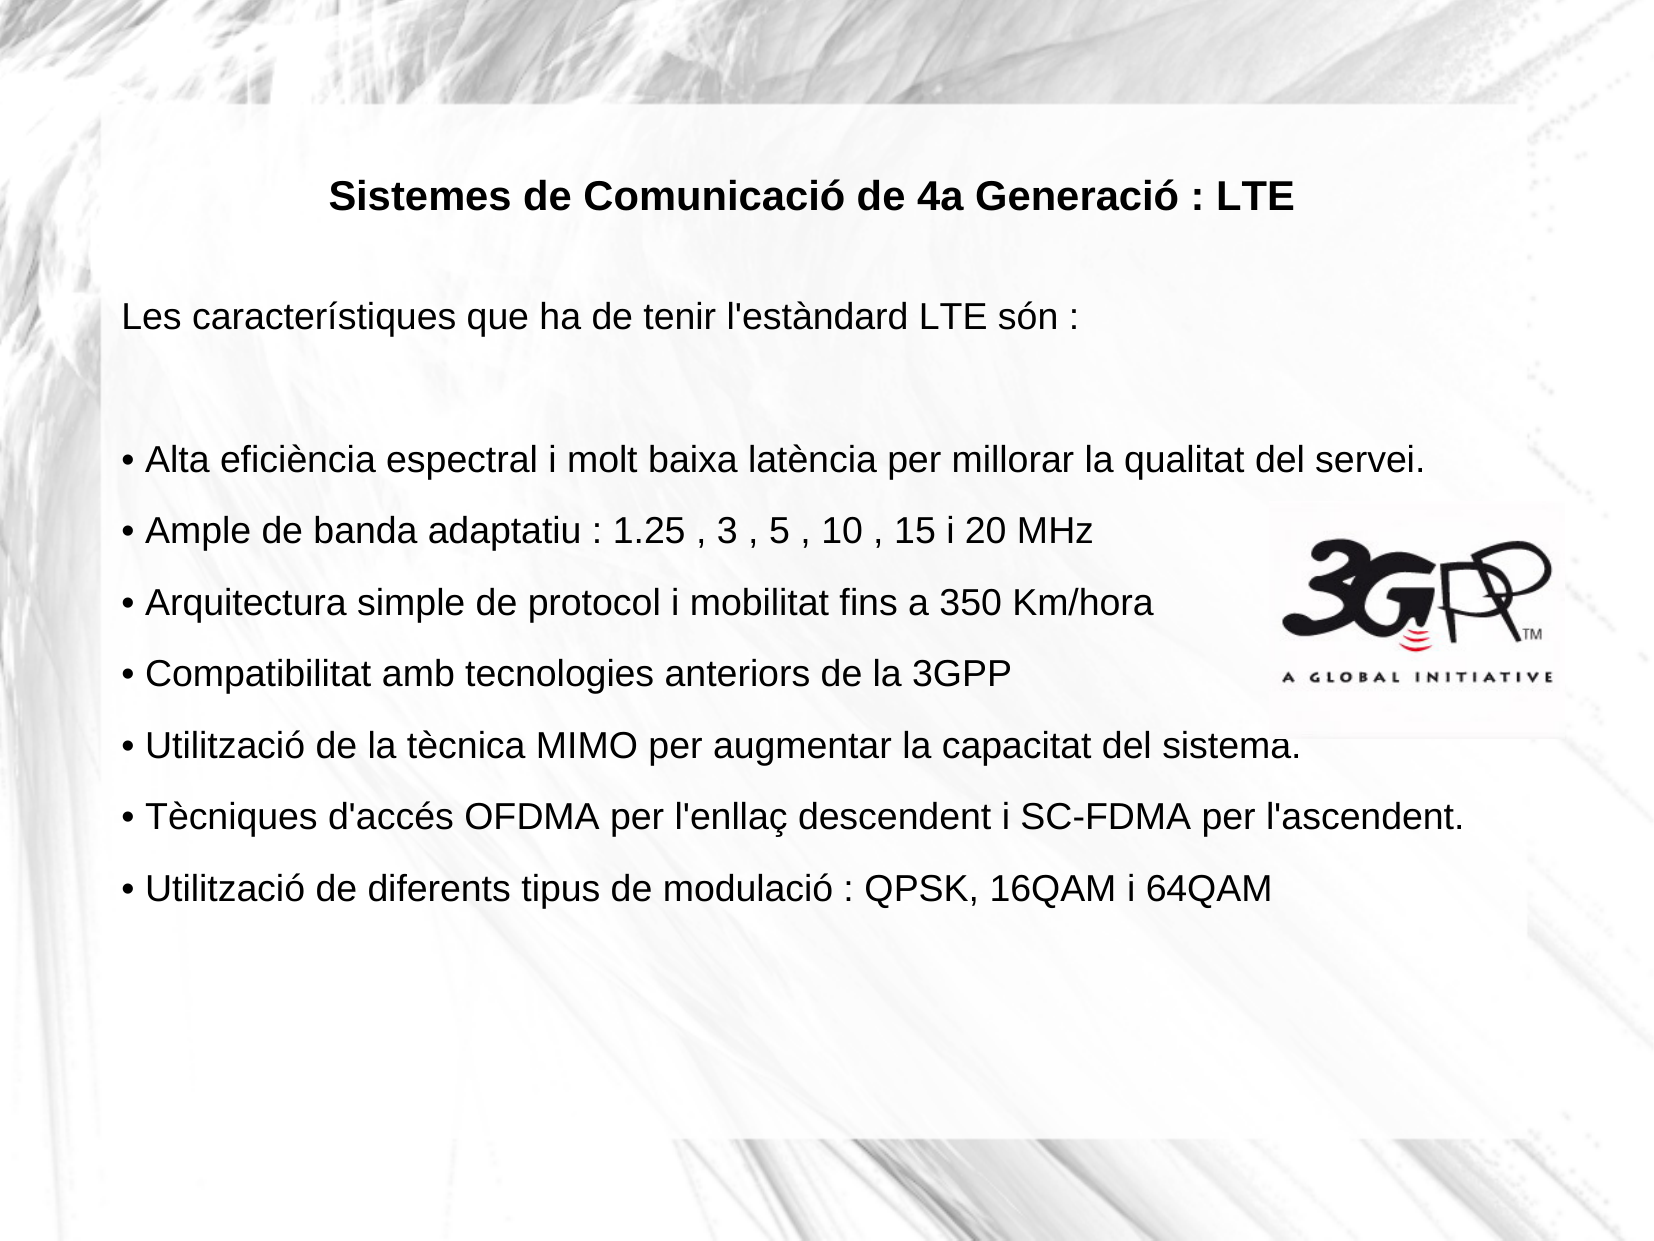

# Sistemes de Comunicació de 4a Generació : LTE
Les característiques que ha de tenir l'estàndard LTE són :
• Alta eficiència espectral i molt baixa latència per millorar la qualitat del servei.
• Ample de banda adaptatiu : 1.25 , 3 , 5 , 10 , 15 i 20 MHz
• Arquitectura simple de protocol i mobilitat fins a 350 Km/hora
• Compatibilitat amb tecnologies anteriors de la 3GPP
• Utilització de la tècnica MIMO per augmentar la capacitat del sistema.
• Tècniques d'accés OFDMA per l'enllaç descendent i SC-FDMA per l'ascendent.
• Utilització de diferents tipus de modulació : QPSK, 16QAM i 64QAM